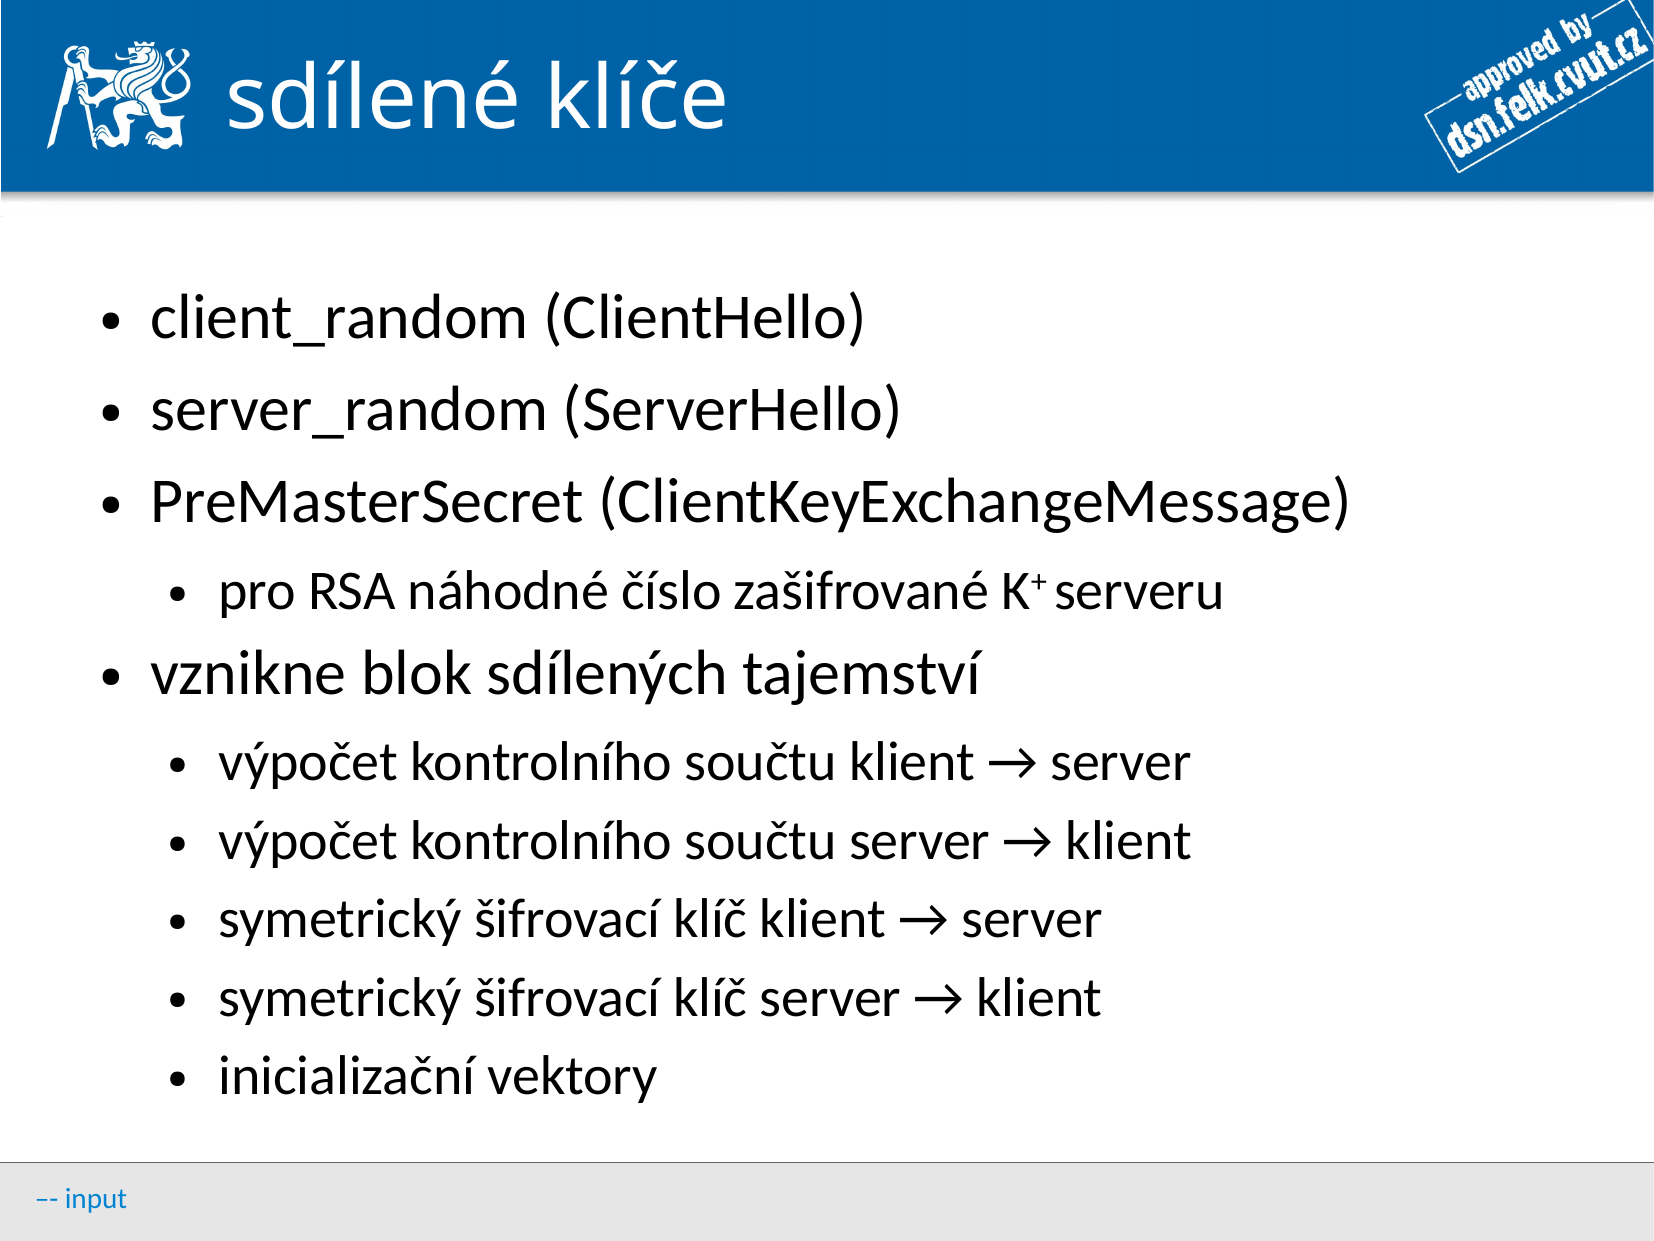

# sdílené klíče
client_random (ClientHello)
server_random (ServerHello)
PreMasterSecret (ClientKeyExchangeMessage)
pro RSA náhodné číslo zašifrované K+ serveru
vznikne blok sdílených tajemství
výpočet kontrolního součtu klient → server
výpočet kontrolního součtu server → klient
symetrický šifrovací klíč klient → server
symetrický šifrovací klíč server → klient
inicializační vektory